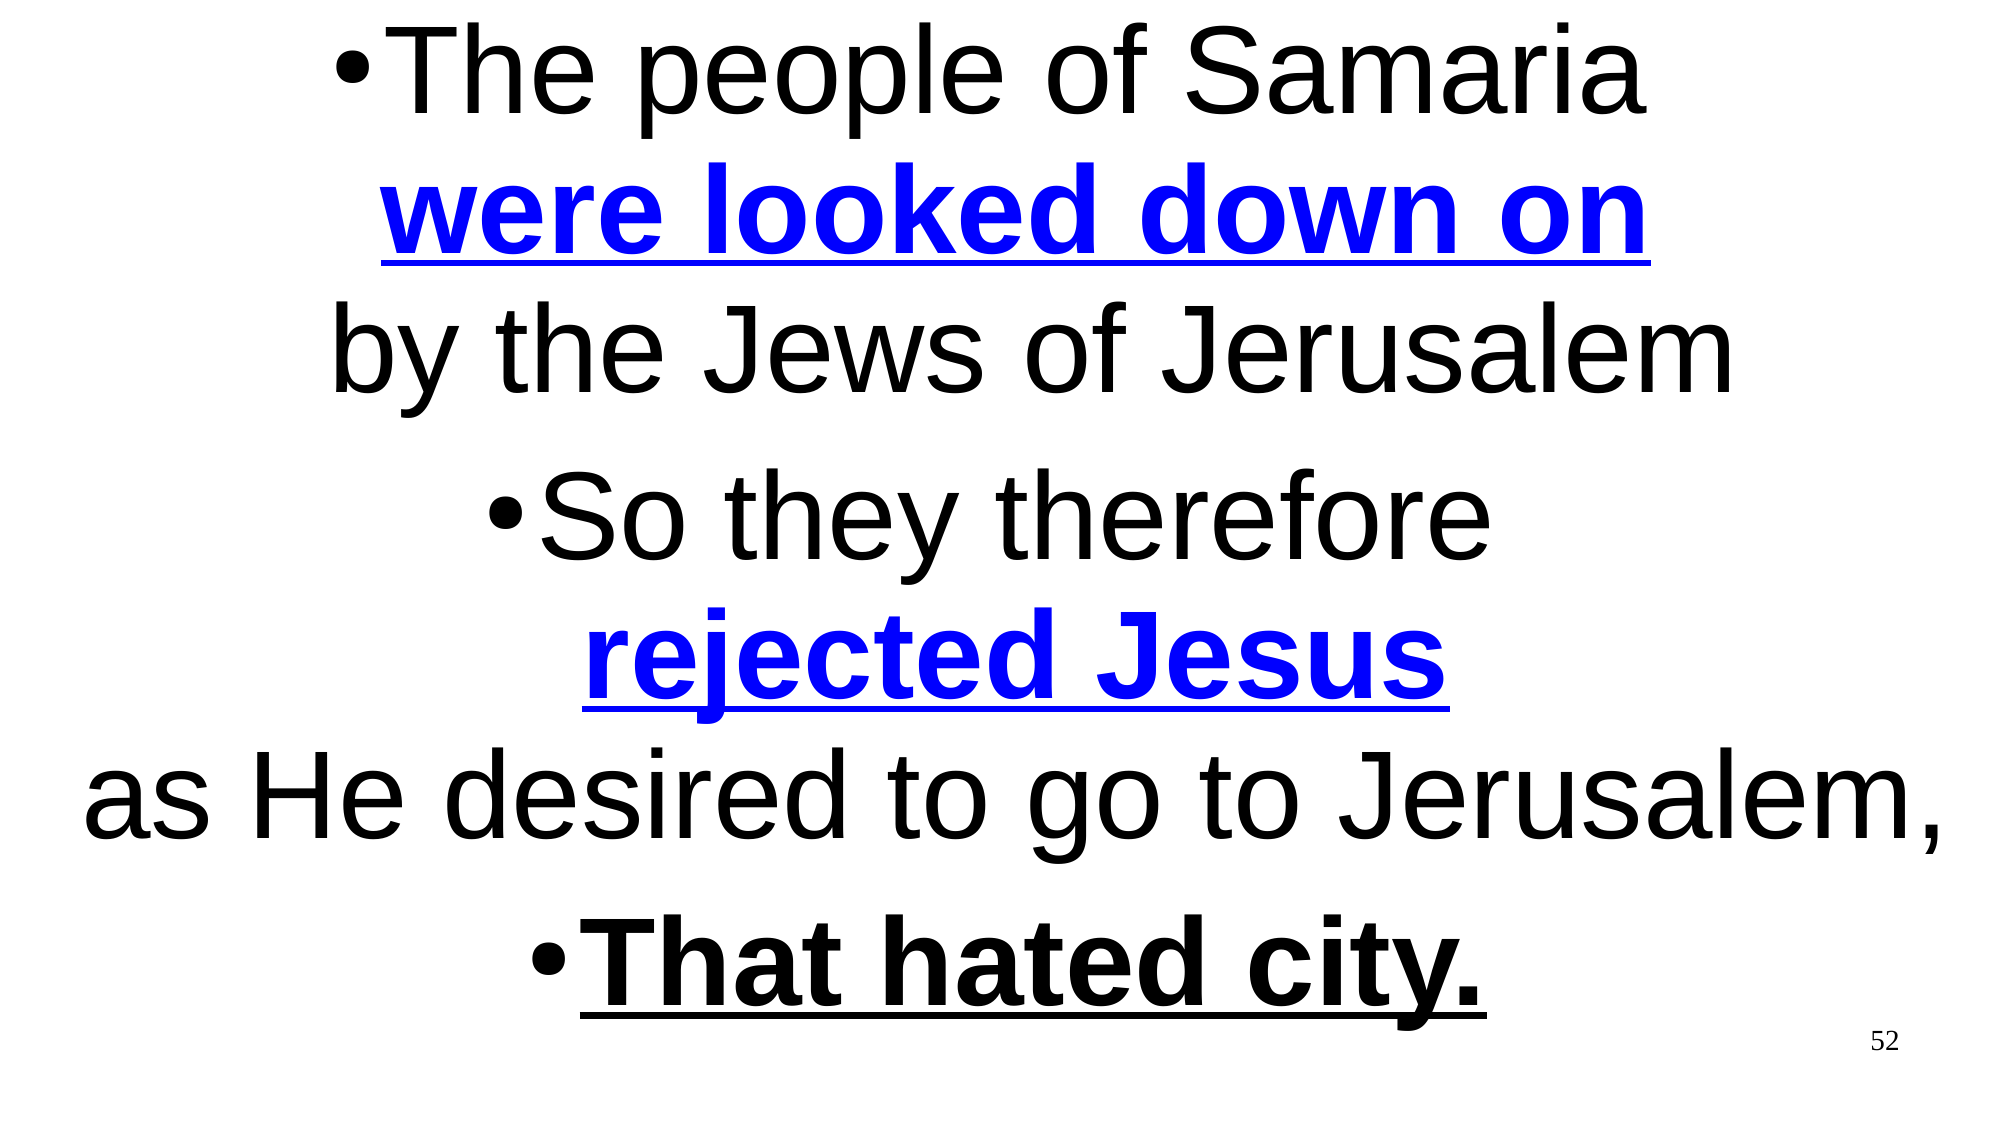

# The people of Samaria were looked down on by the Jews of Jerusalem
So they therefore
rejected Jesus
as He desired to go to Jerusalem,
That hated city.
52